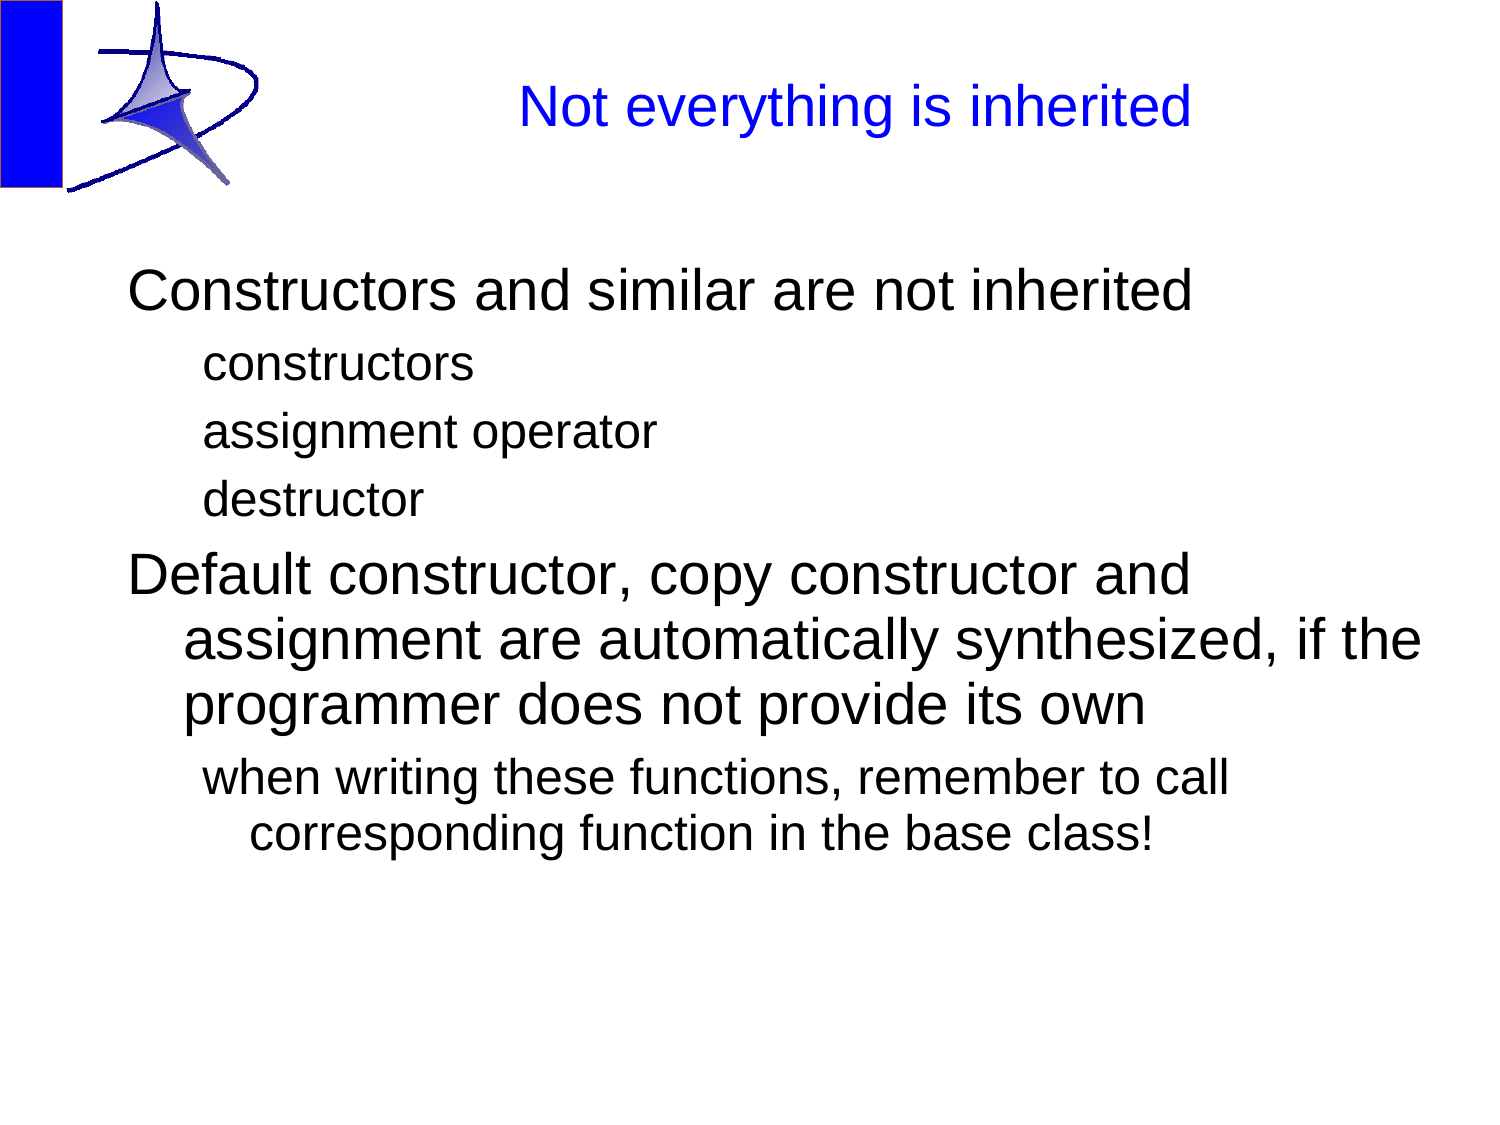

# Not everything is inherited
Constructors and similar are not inherited
constructors
assignment operator
destructor
Default constructor, copy constructor and assignment are automatically synthesized, if the programmer does not provide its own
when writing these functions, remember to call corresponding function in the base class!